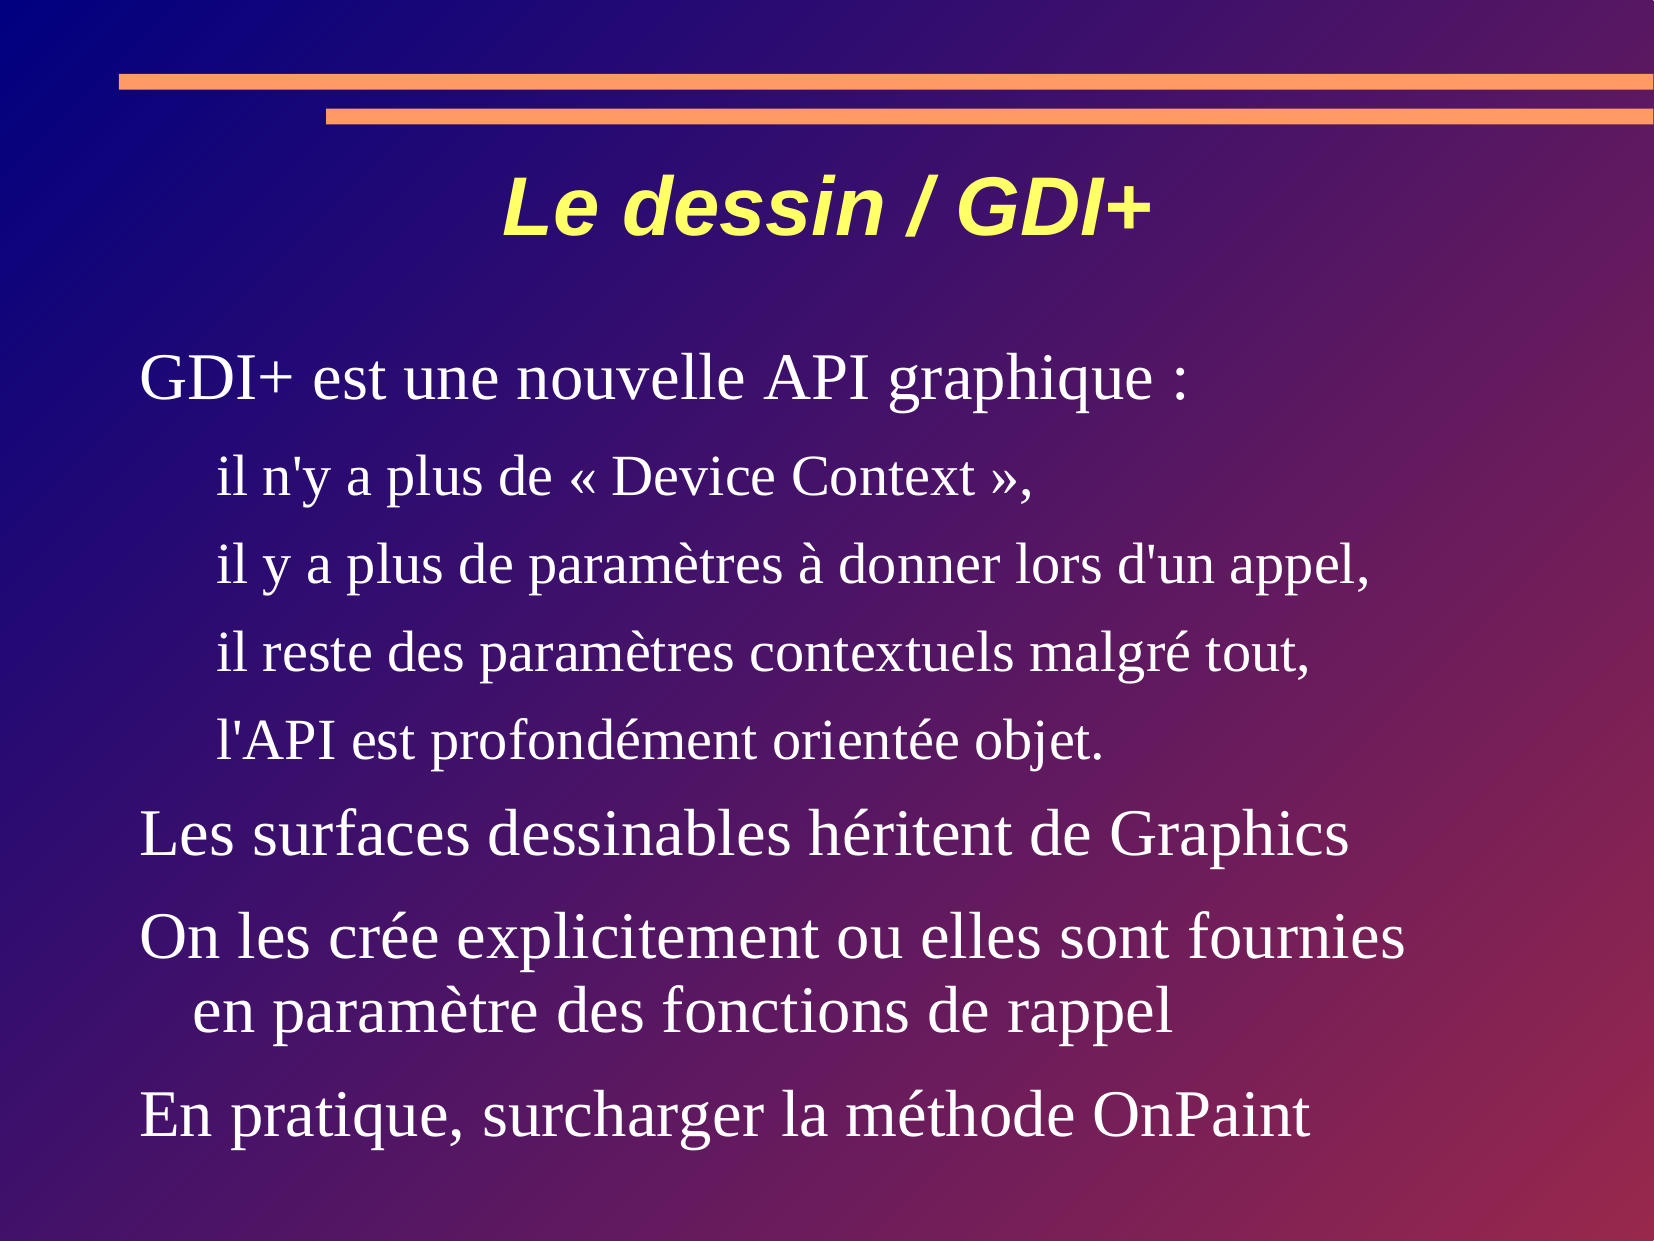

# Le dessin / GDI+
GDI+ est une nouvelle API graphique :
il n'y a plus de « Device Context »,
il y a plus de paramètres à donner lors d'un appel,
il reste des paramètres contextuels malgré tout,
l'API est profondément orientée objet.
Les surfaces dessinables héritent de Graphics
On les crée explicitement ou elles sont fournies
en paramètre des fonctions de rappel
En pratique, surcharger la méthode OnPaint